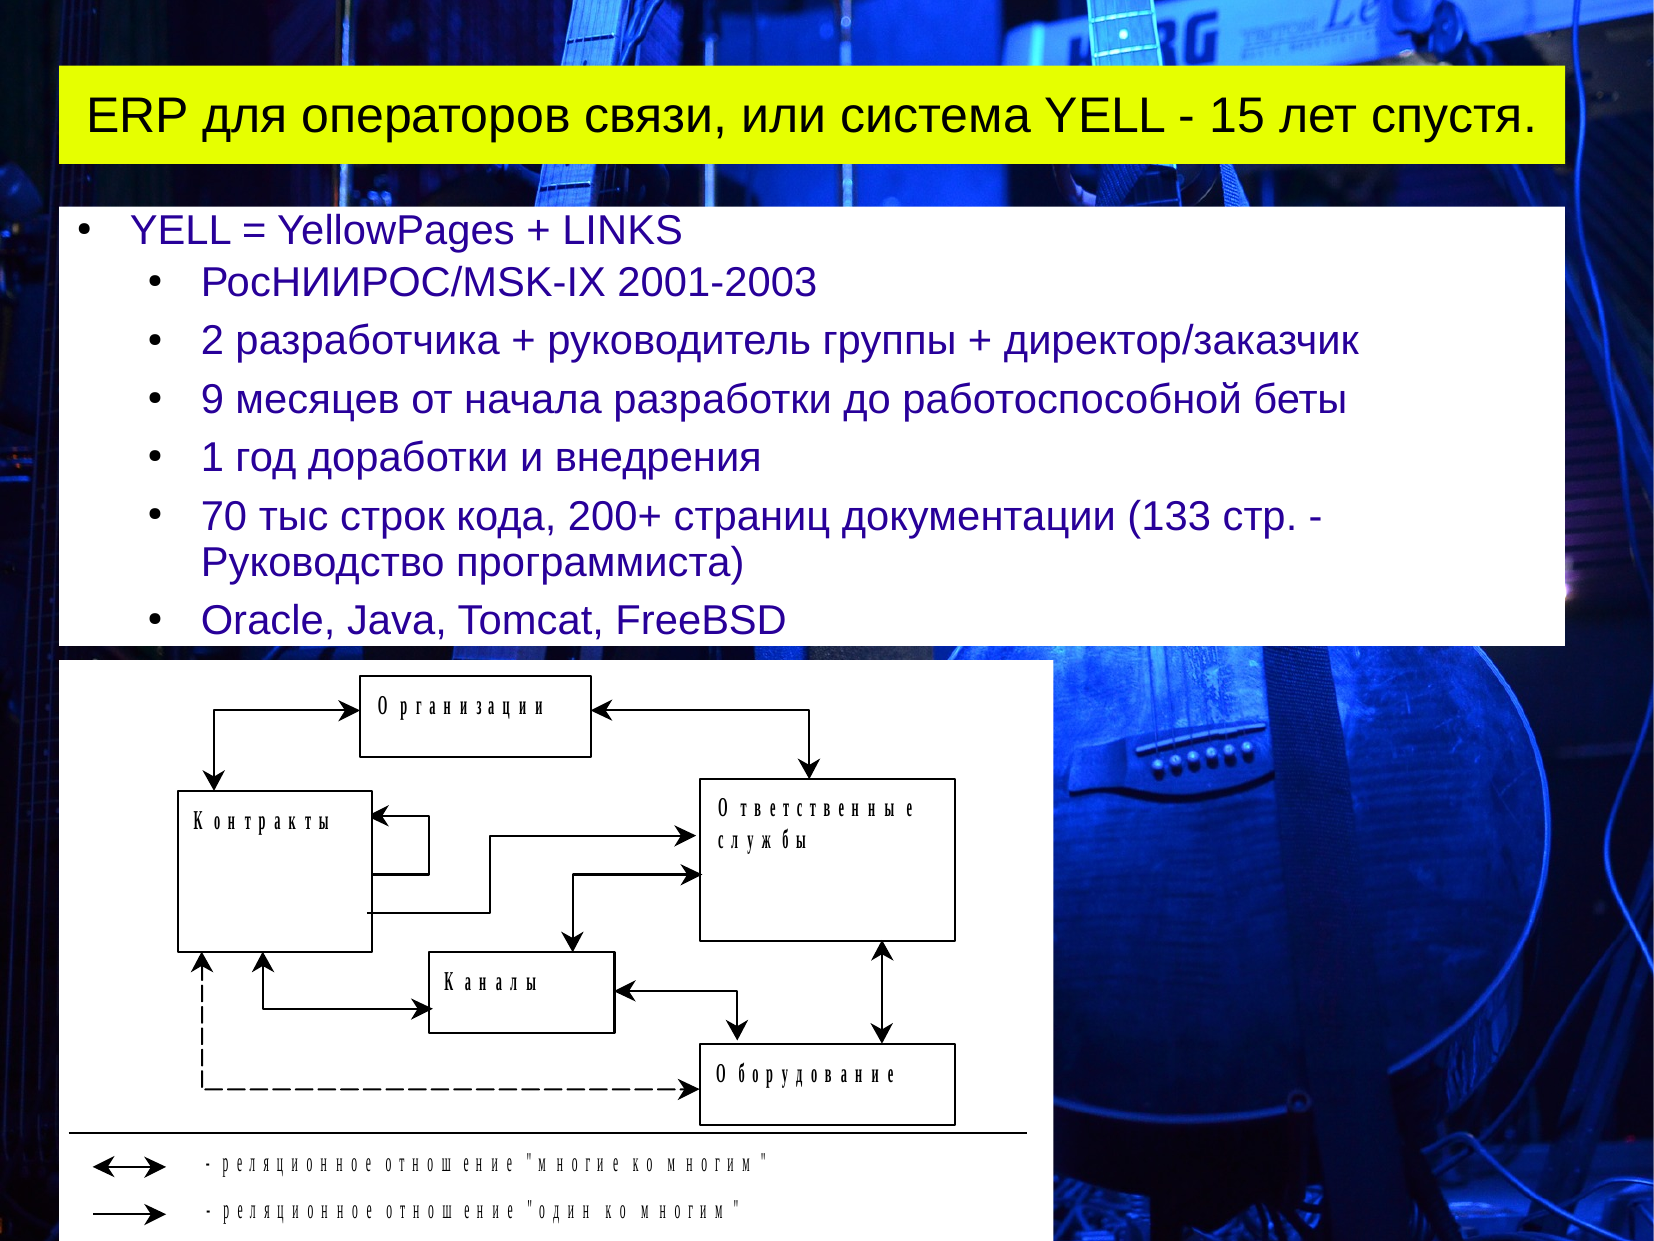

# ERP для операторов связи, или система YELL - 15 лет спустя.
YELL = YellowPages + LINKS
РосНИИРОС/MSK-IX 2001-2003
2 разработчика + руководитель группы + директор/заказчик
9 месяцев от начала разработки до работоспособной беты
1 год доработки и внедрения
70 тыс строк кода, 200+ страниц документации (133 стр. - Руководство программиста)
Oracle, Java, Tomcat, FreeBSD